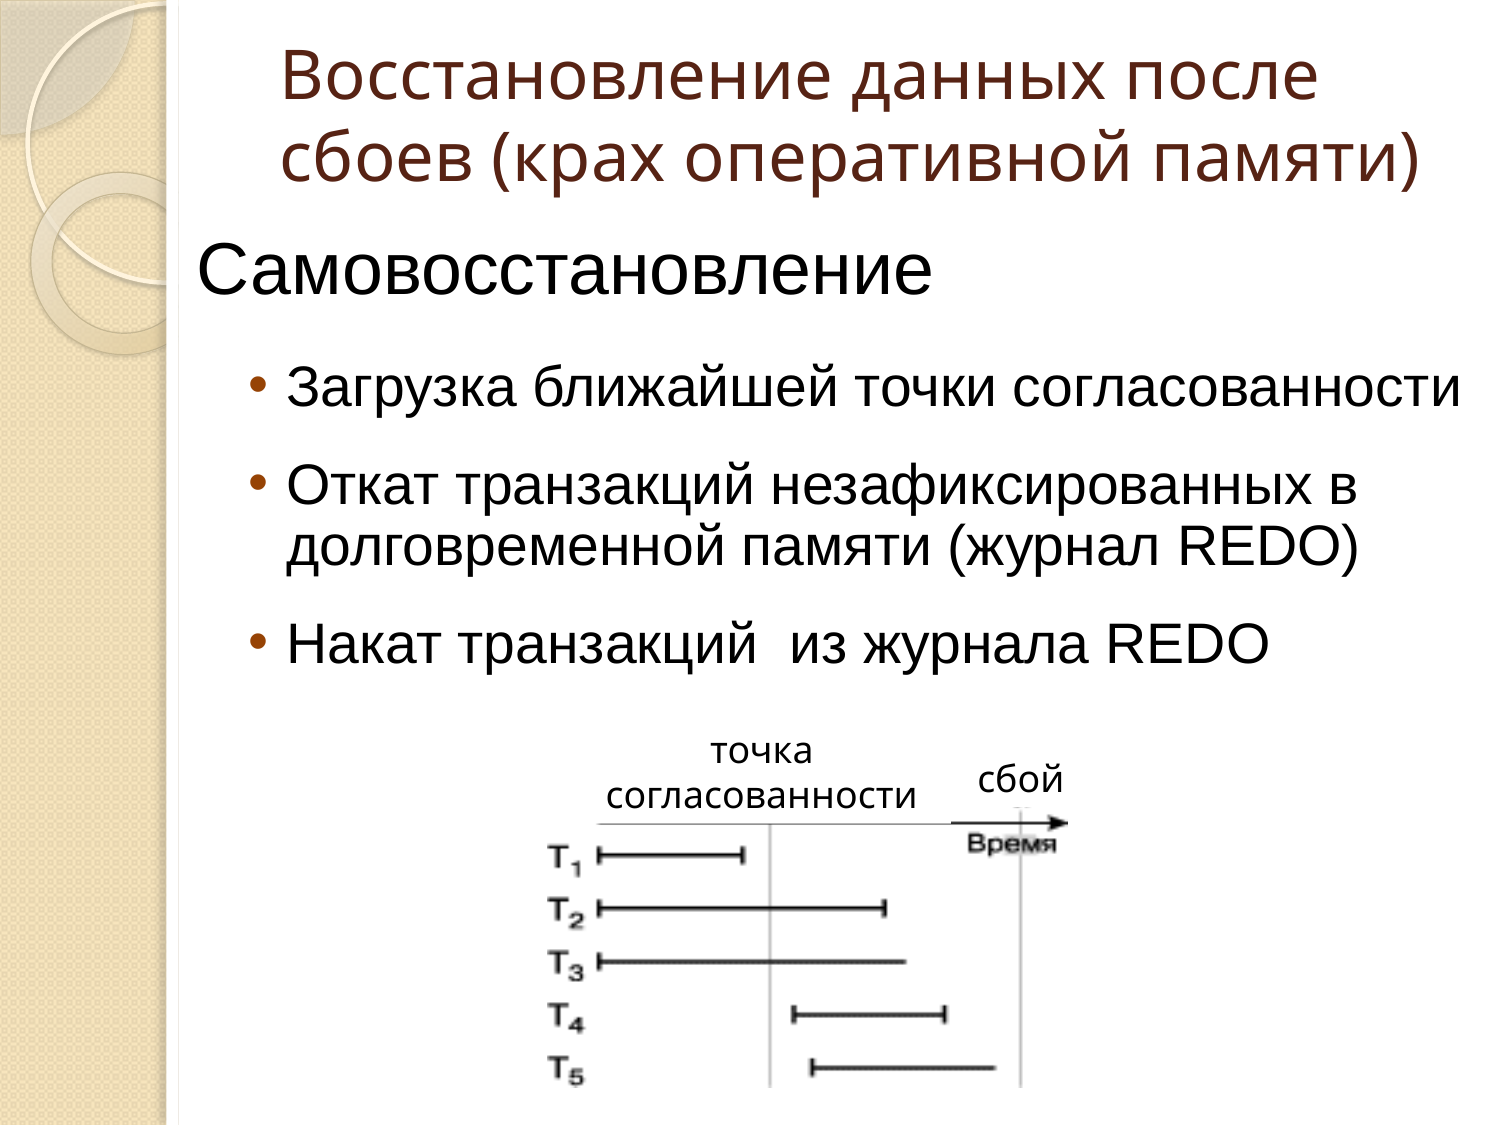

Восстановление данных после сбоев (крах оперативной памяти)
# Самовосстановление
Загрузка ближайшей точки согласованности
Откат транзакций незафиксированных в долговременной памяти (журнал REDO)
Накат транзакций из журнала REDO
точка согласованности
сбой